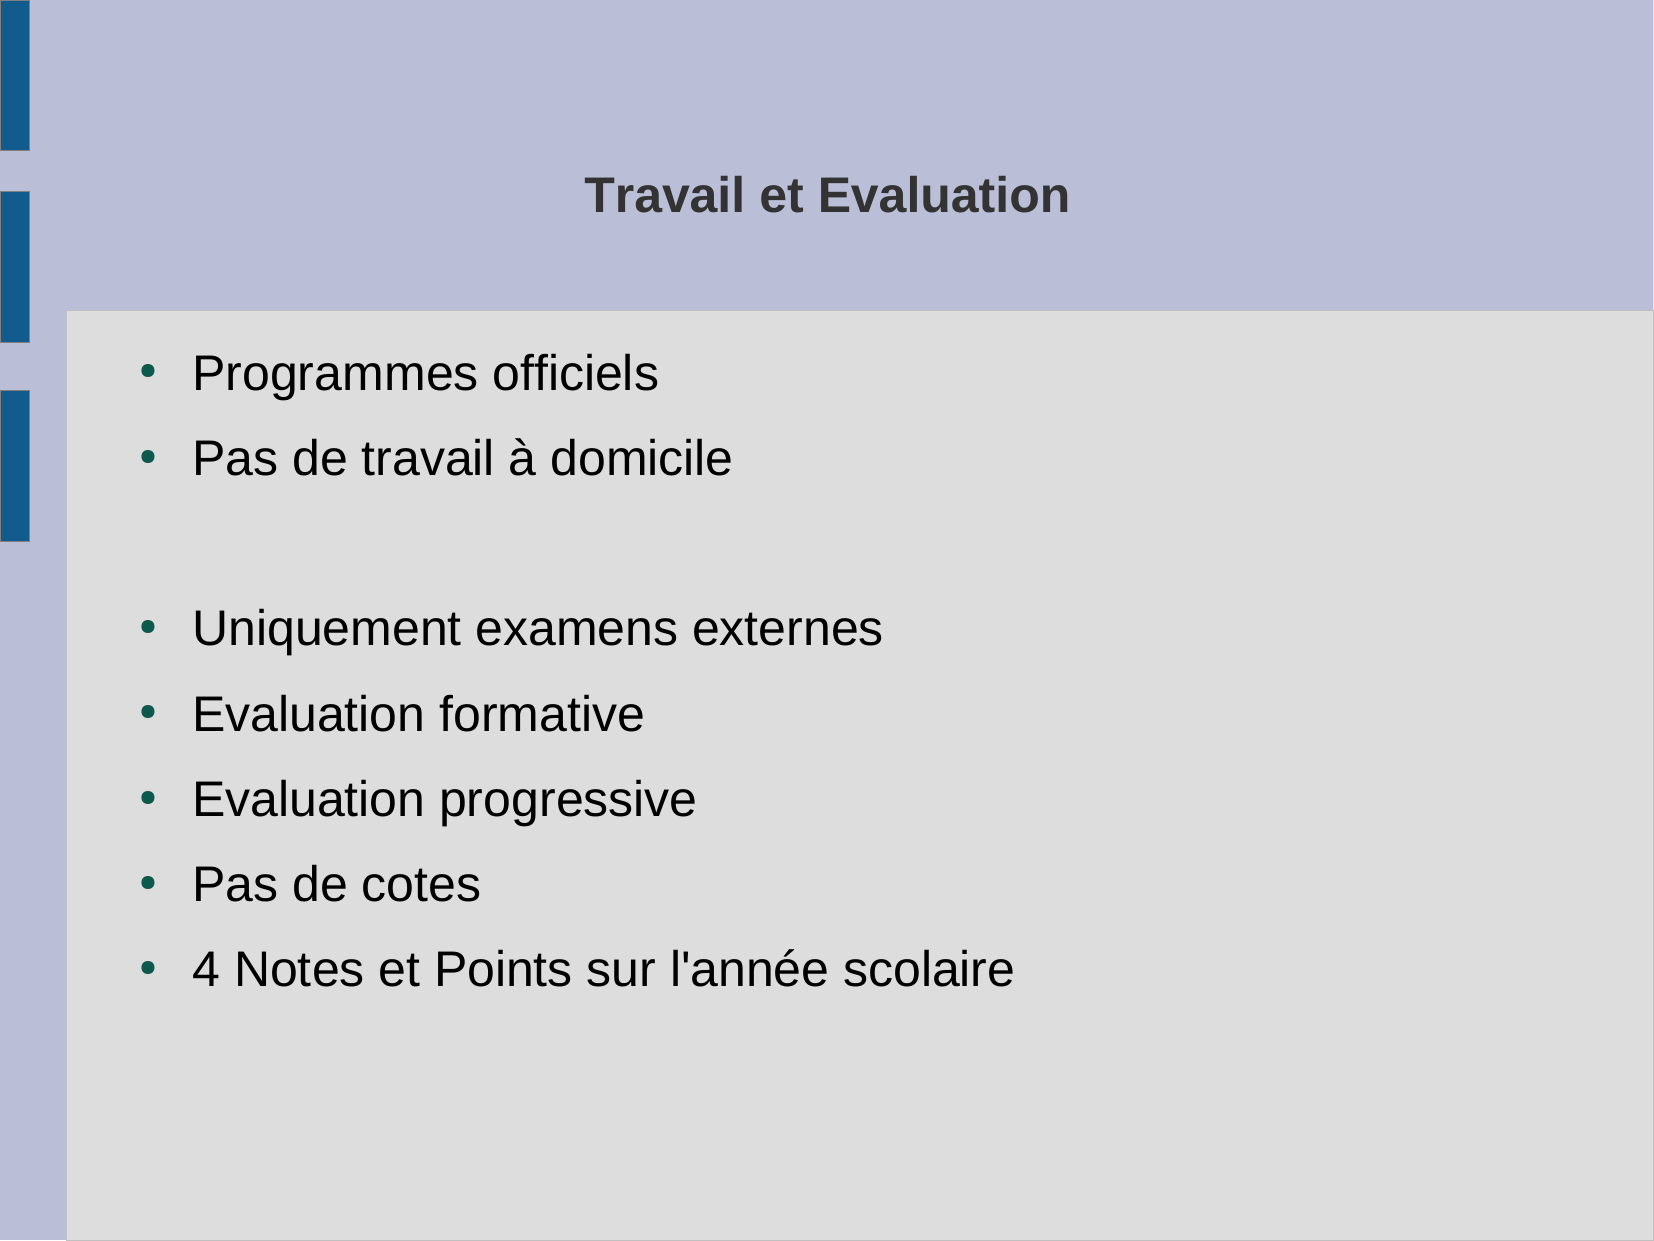

# Travail et Evaluation
Programmes officiels
Pas de travail à domicile
Uniquement examens externes
Evaluation formative
Evaluation progressive
Pas de cotes
4 Notes et Points sur l'année scolaire